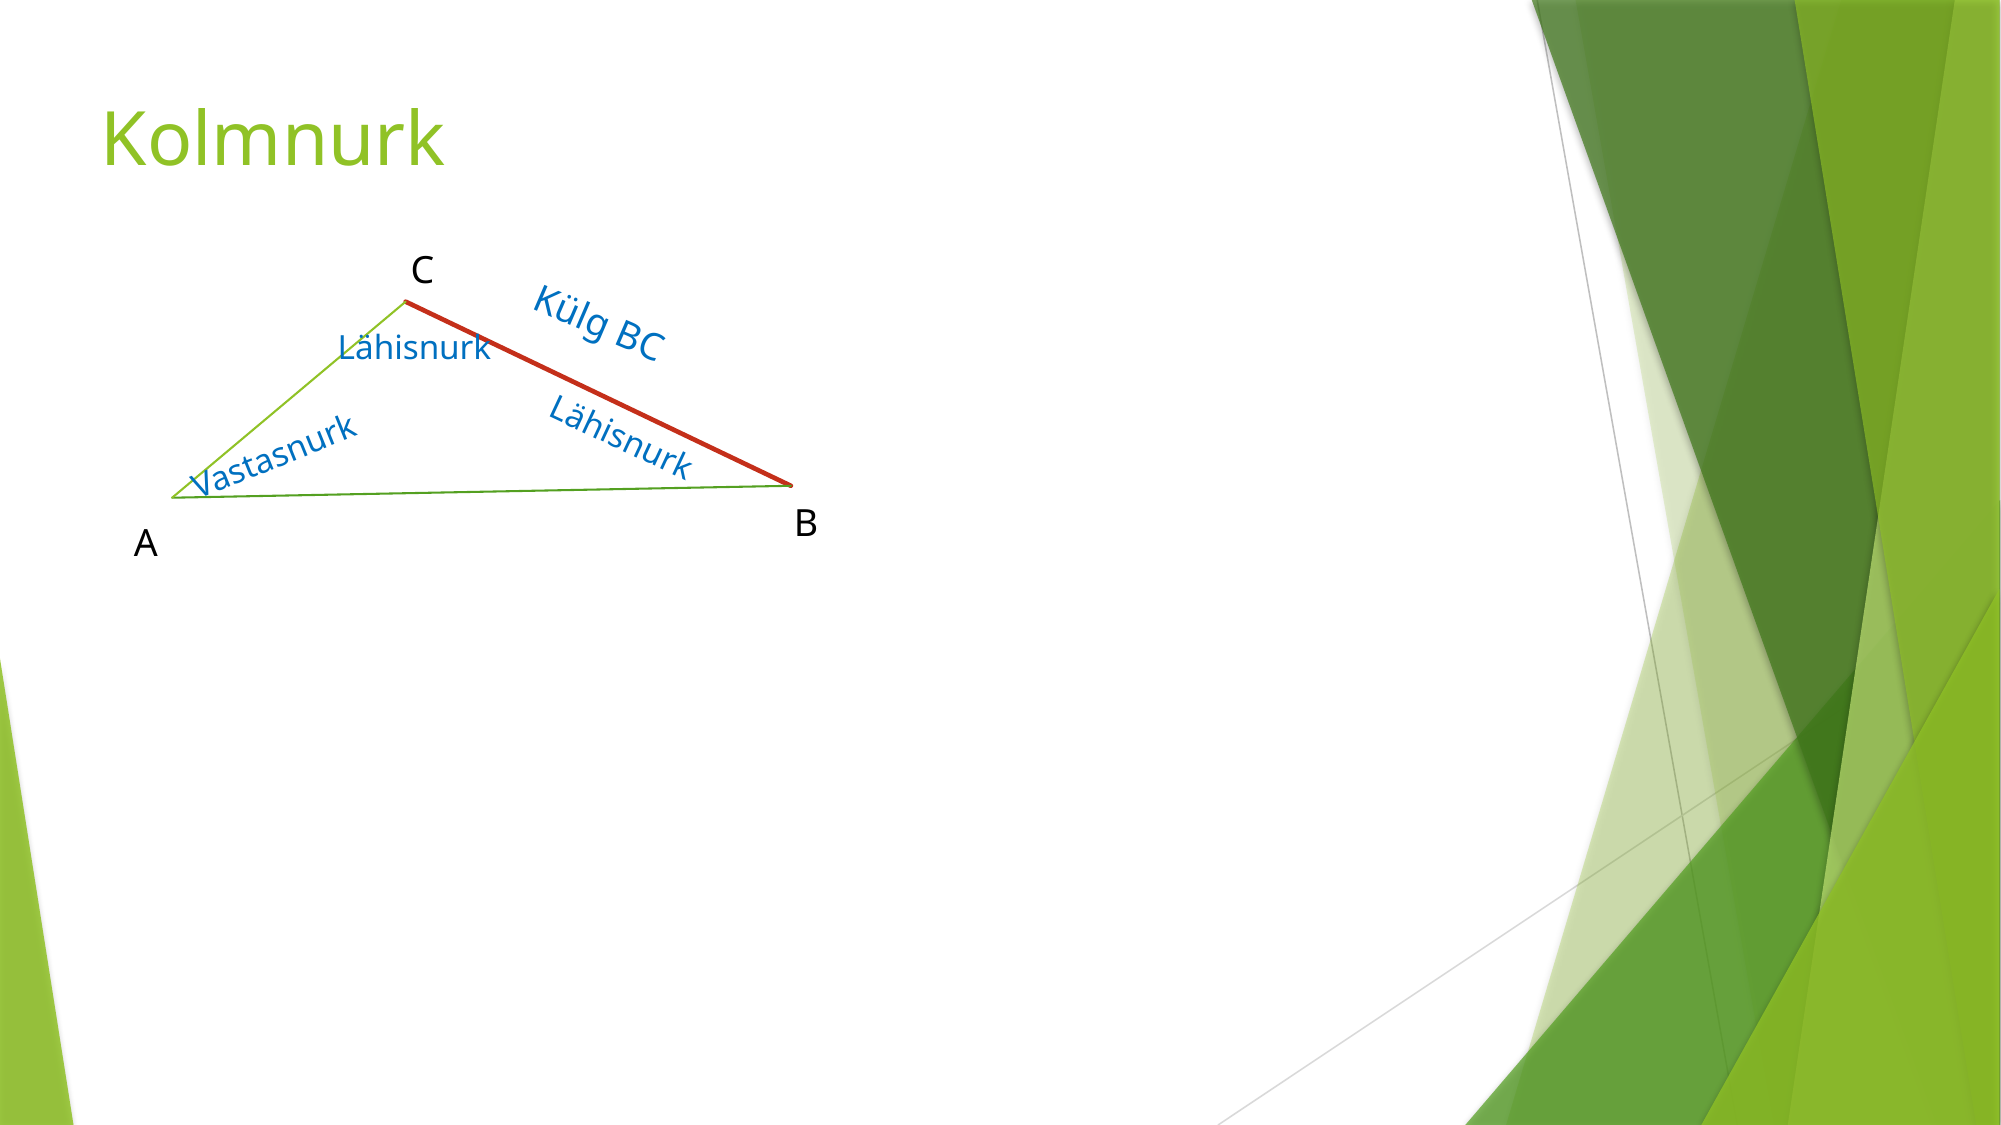

# Kolmnurk
C
Külg BC
Lähisnurk
Lähisnurk
Vastasnurk
B
A